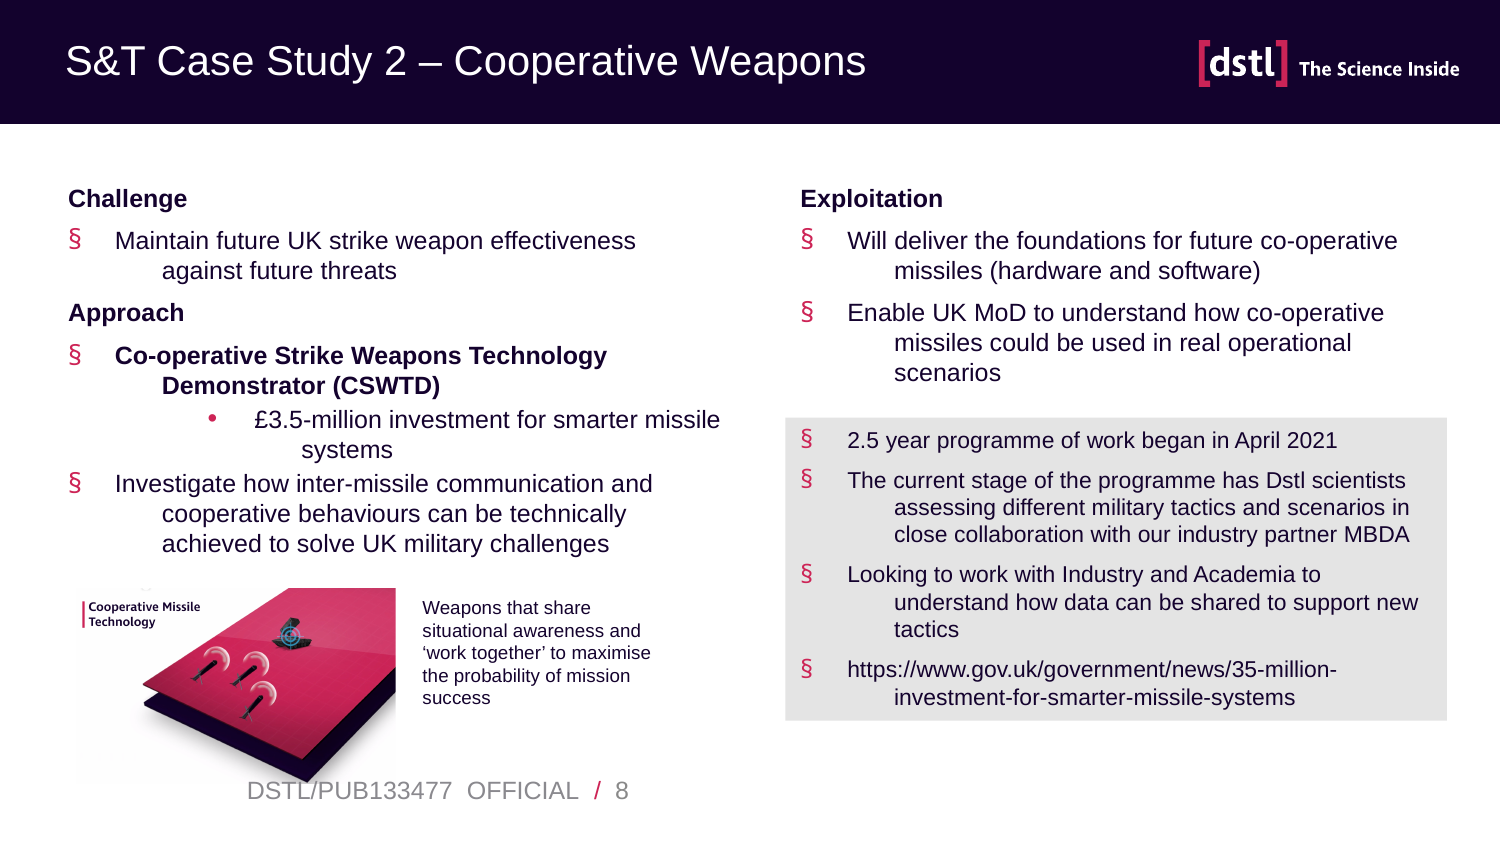

# S&T Case Study 2 – Cooperative Weapons
Challenge
Maintain future UK strike weapon effectiveness against future threats
Approach
Co-operative Strike Weapons Technology Demonstrator (CSWTD)
£3.5-million investment for smarter missile systems
Investigate how inter-missile communication and cooperative behaviours can be technically achieved to solve UK military challenges
Exploitation
Will deliver the foundations for future co-operative missiles (hardware and software)
Enable UK MoD to understand how co-operative missiles could be used in real operational scenarios
2.5 year programme of work began in April 2021
The current stage of the programme has Dstl scientists assessing different military tactics and scenarios in close collaboration with our industry partner MBDA
Looking to work with Industry and Academia to understand how data can be shared to support new tactics
https://www.gov.uk/government/news/35-million-investment-for-smarter-missile-systems
Weapons that share situational awareness and ‘work together’ to maximise the probability of mission success
DSTL/PUB133477 OFFICIAL /